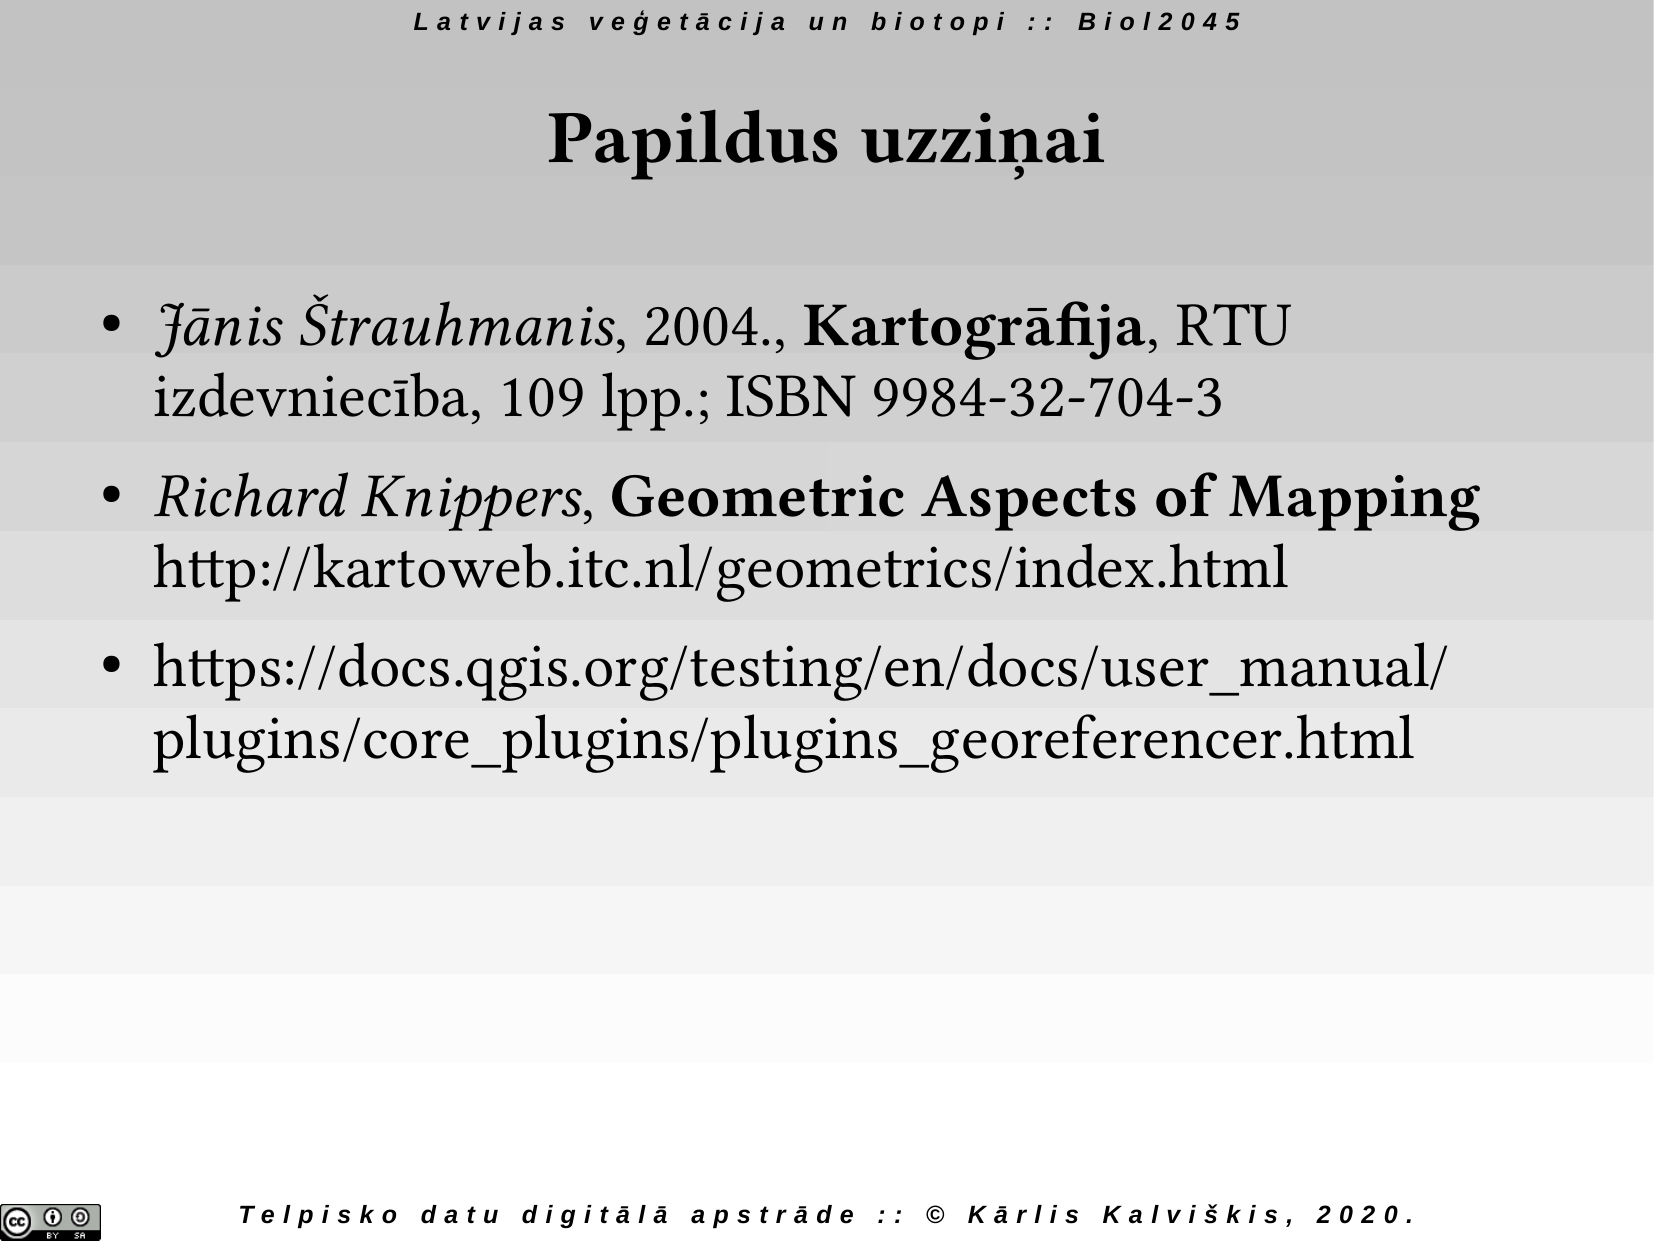

# Papildus uzziņai
Jānis Štrauhmanis, 2004., Kartogrāfija, RTU izdevniecība, 109 lpp.; ISBN 9984-32-704-3
Richard Knippers, Geometric Aspects of Mapping
http://kartoweb.itc.nl/geometrics/index.html
https://docs.qgis.org/testing/en/docs/user_manual/plugins/core_plugins/plugins_georeferencer.html